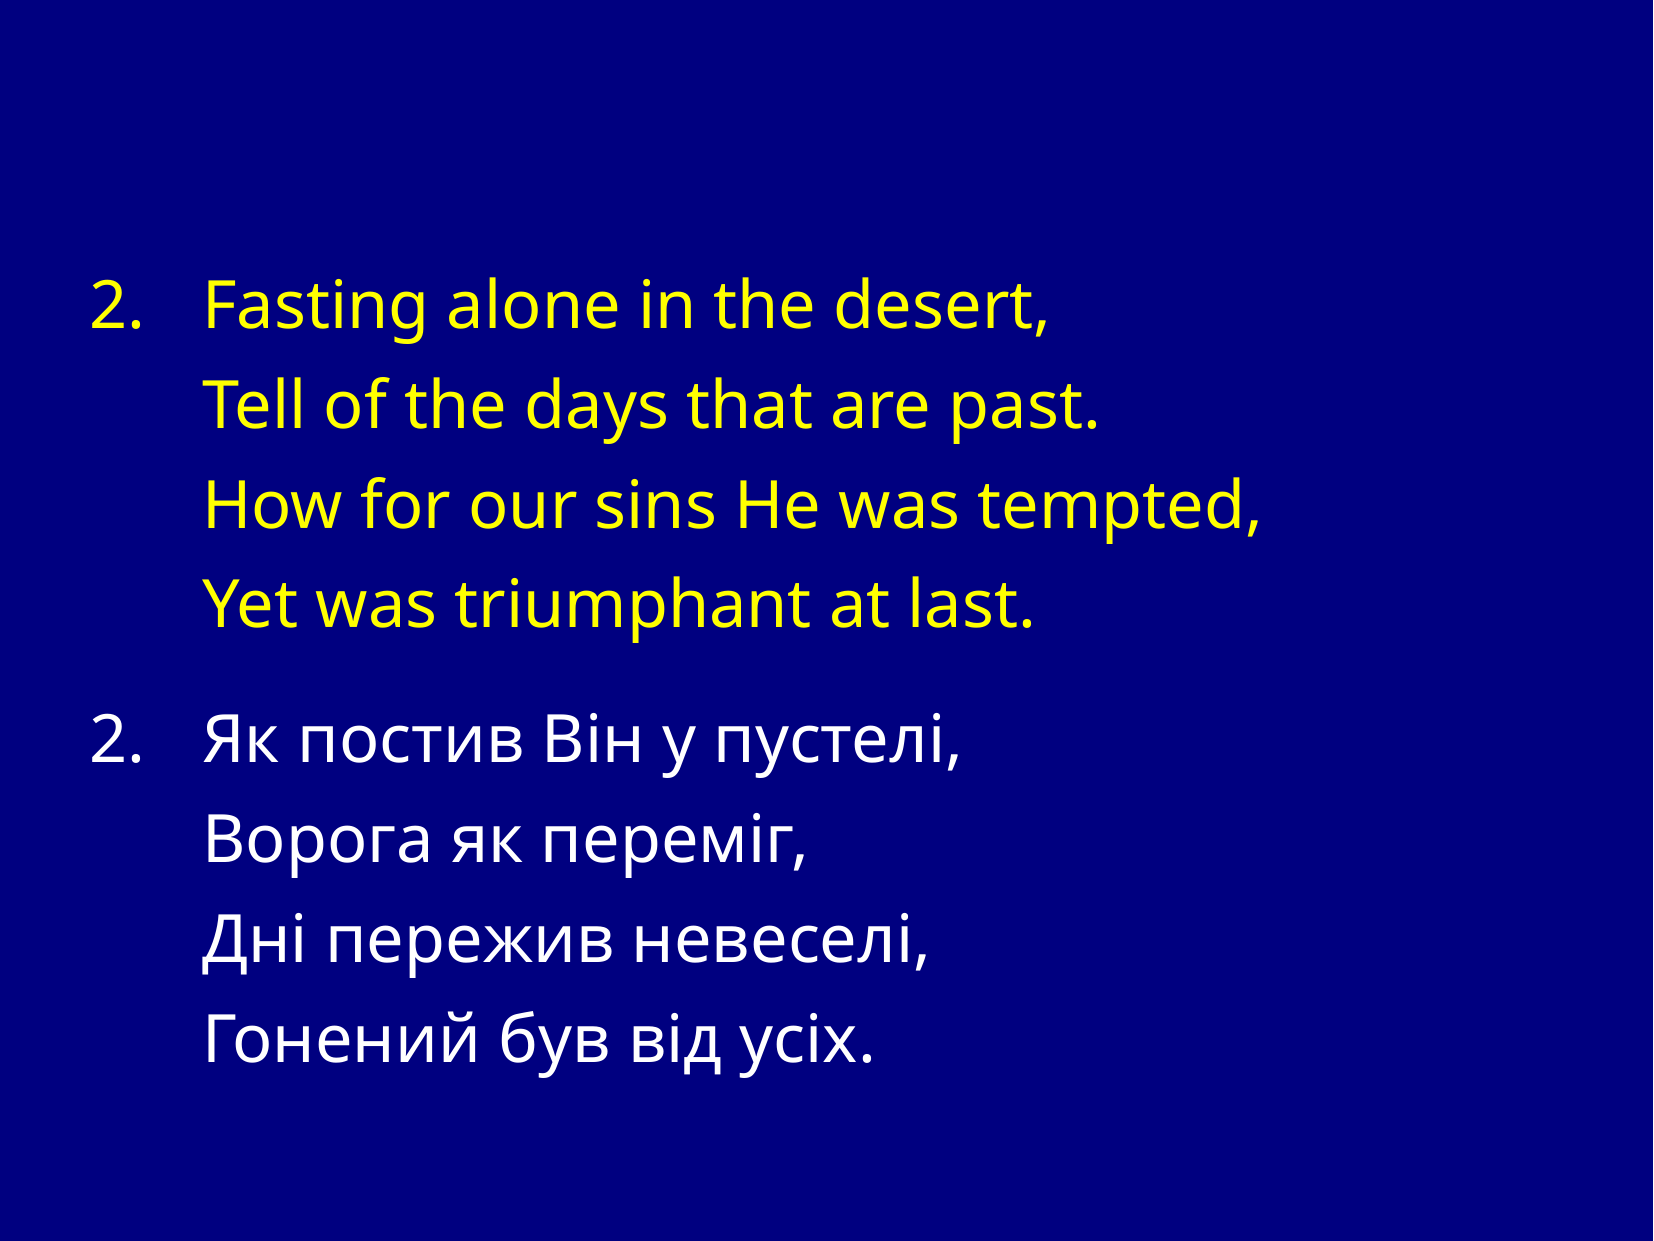

2.	Fasting alone in the desert,
	Tell of the days that are past.
	How for our sins He was tempted,
	Yet was triumphant at last.
2.	Як постив Він у пустелі,
	Ворога як переміг,
	Дні пережив невеселі,
	Гонений був від усіх.